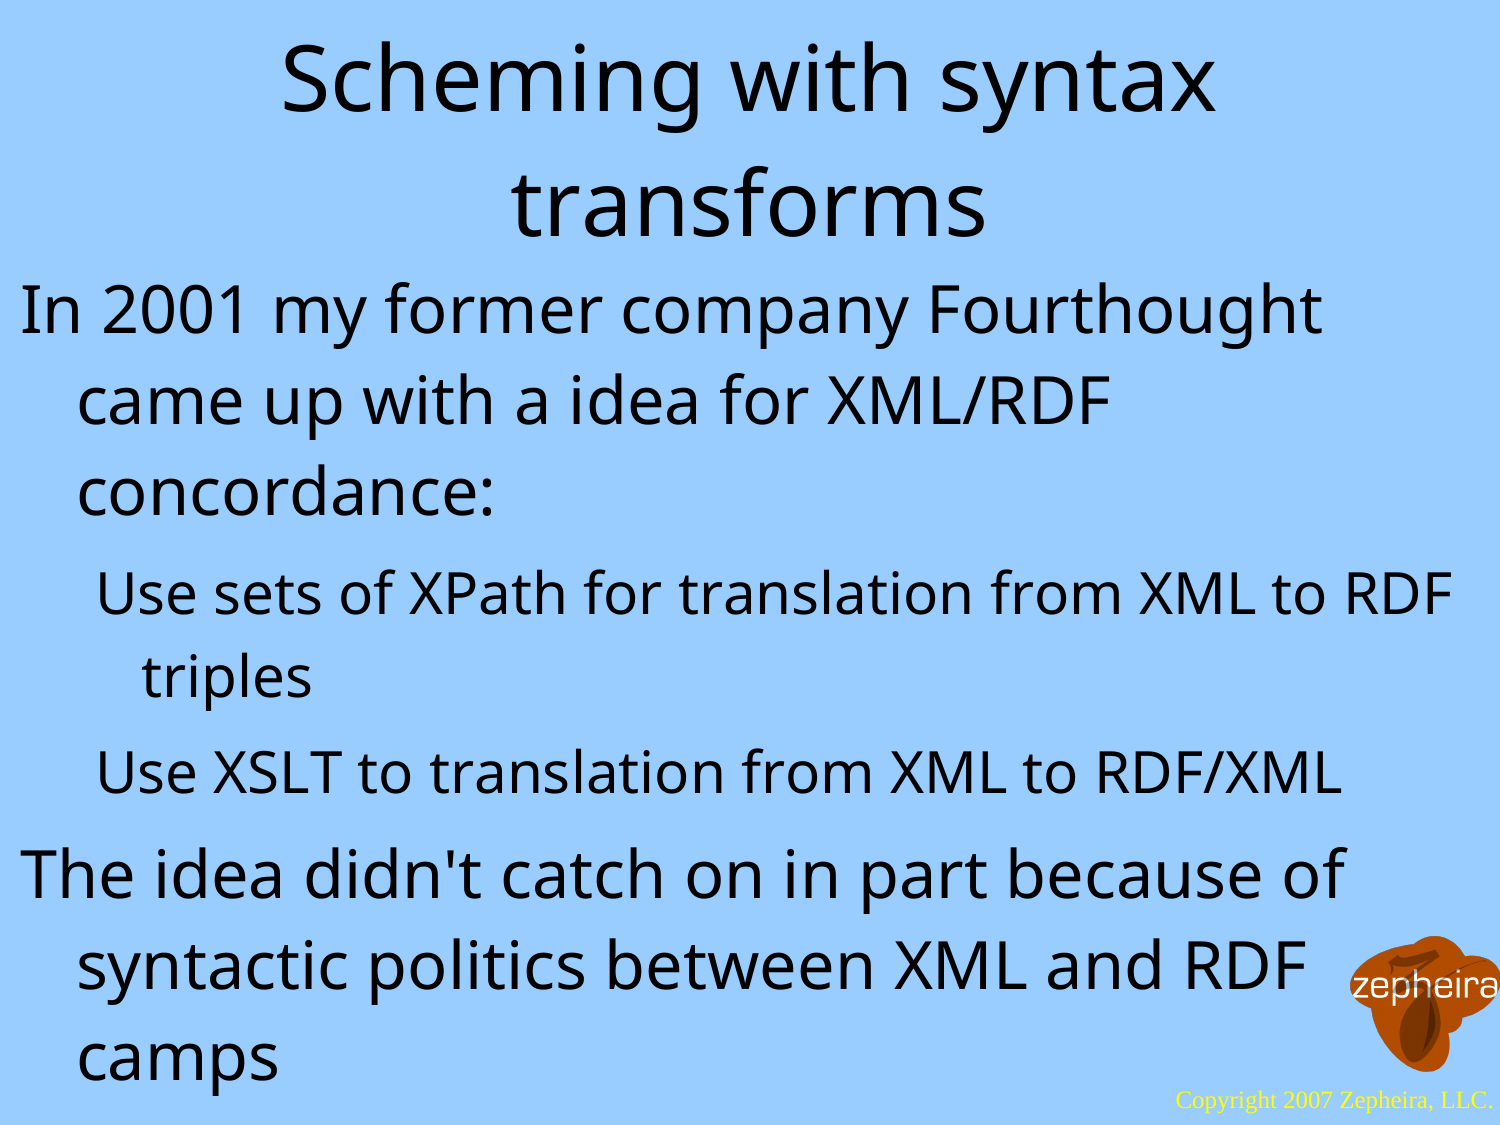

# Scheming with syntax transforms
In 2001 my former company Fourthought came up with a idea for XML/RDF concordance:
Use sets of XPath for translation from XML to RDF triples
Use XSLT to translation from XML to RDF/XML
The idea didn't catch on in part because of syntactic politics between XML and RDF camps
With the rise of Microformats & soul-searching about RDF/XML, the idea is reborn